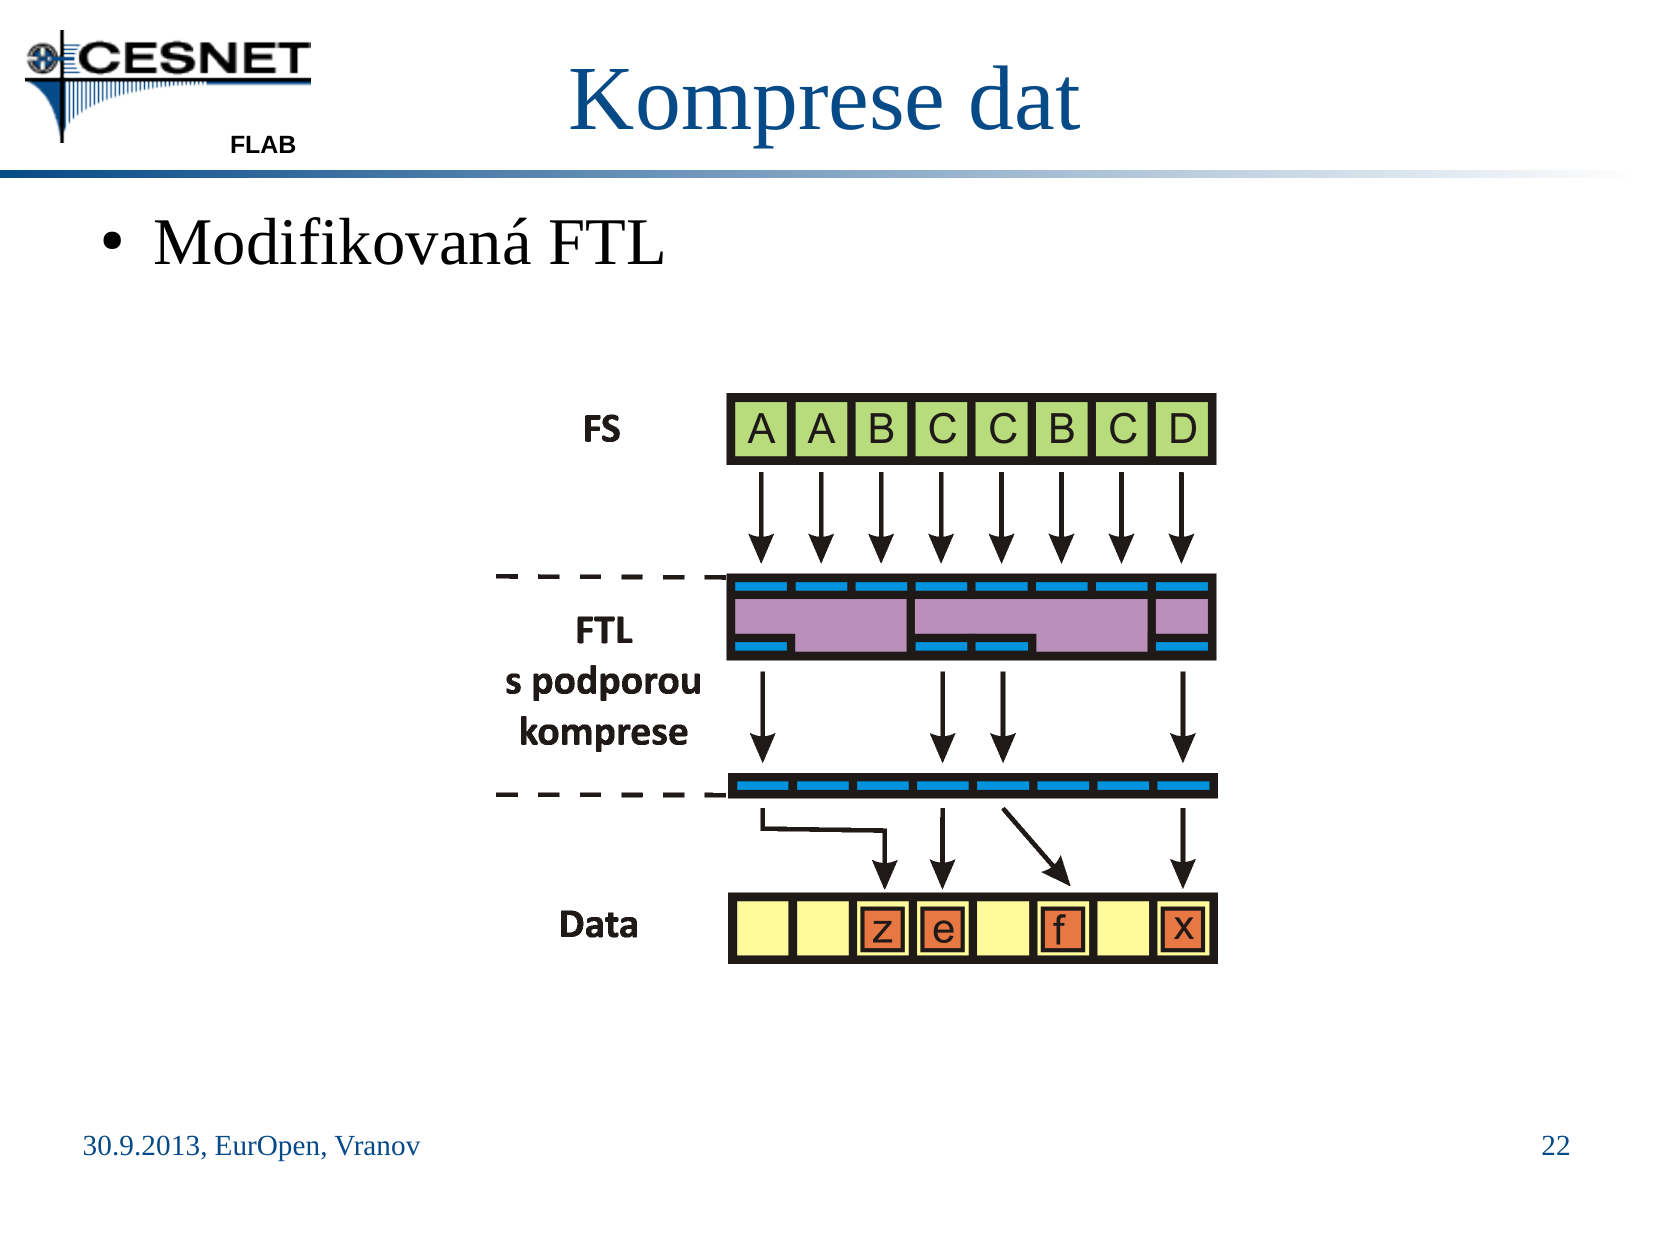

# Komprese dat
Modifikovaná FTL
30.9.2013, EurOpen, Vranov
22